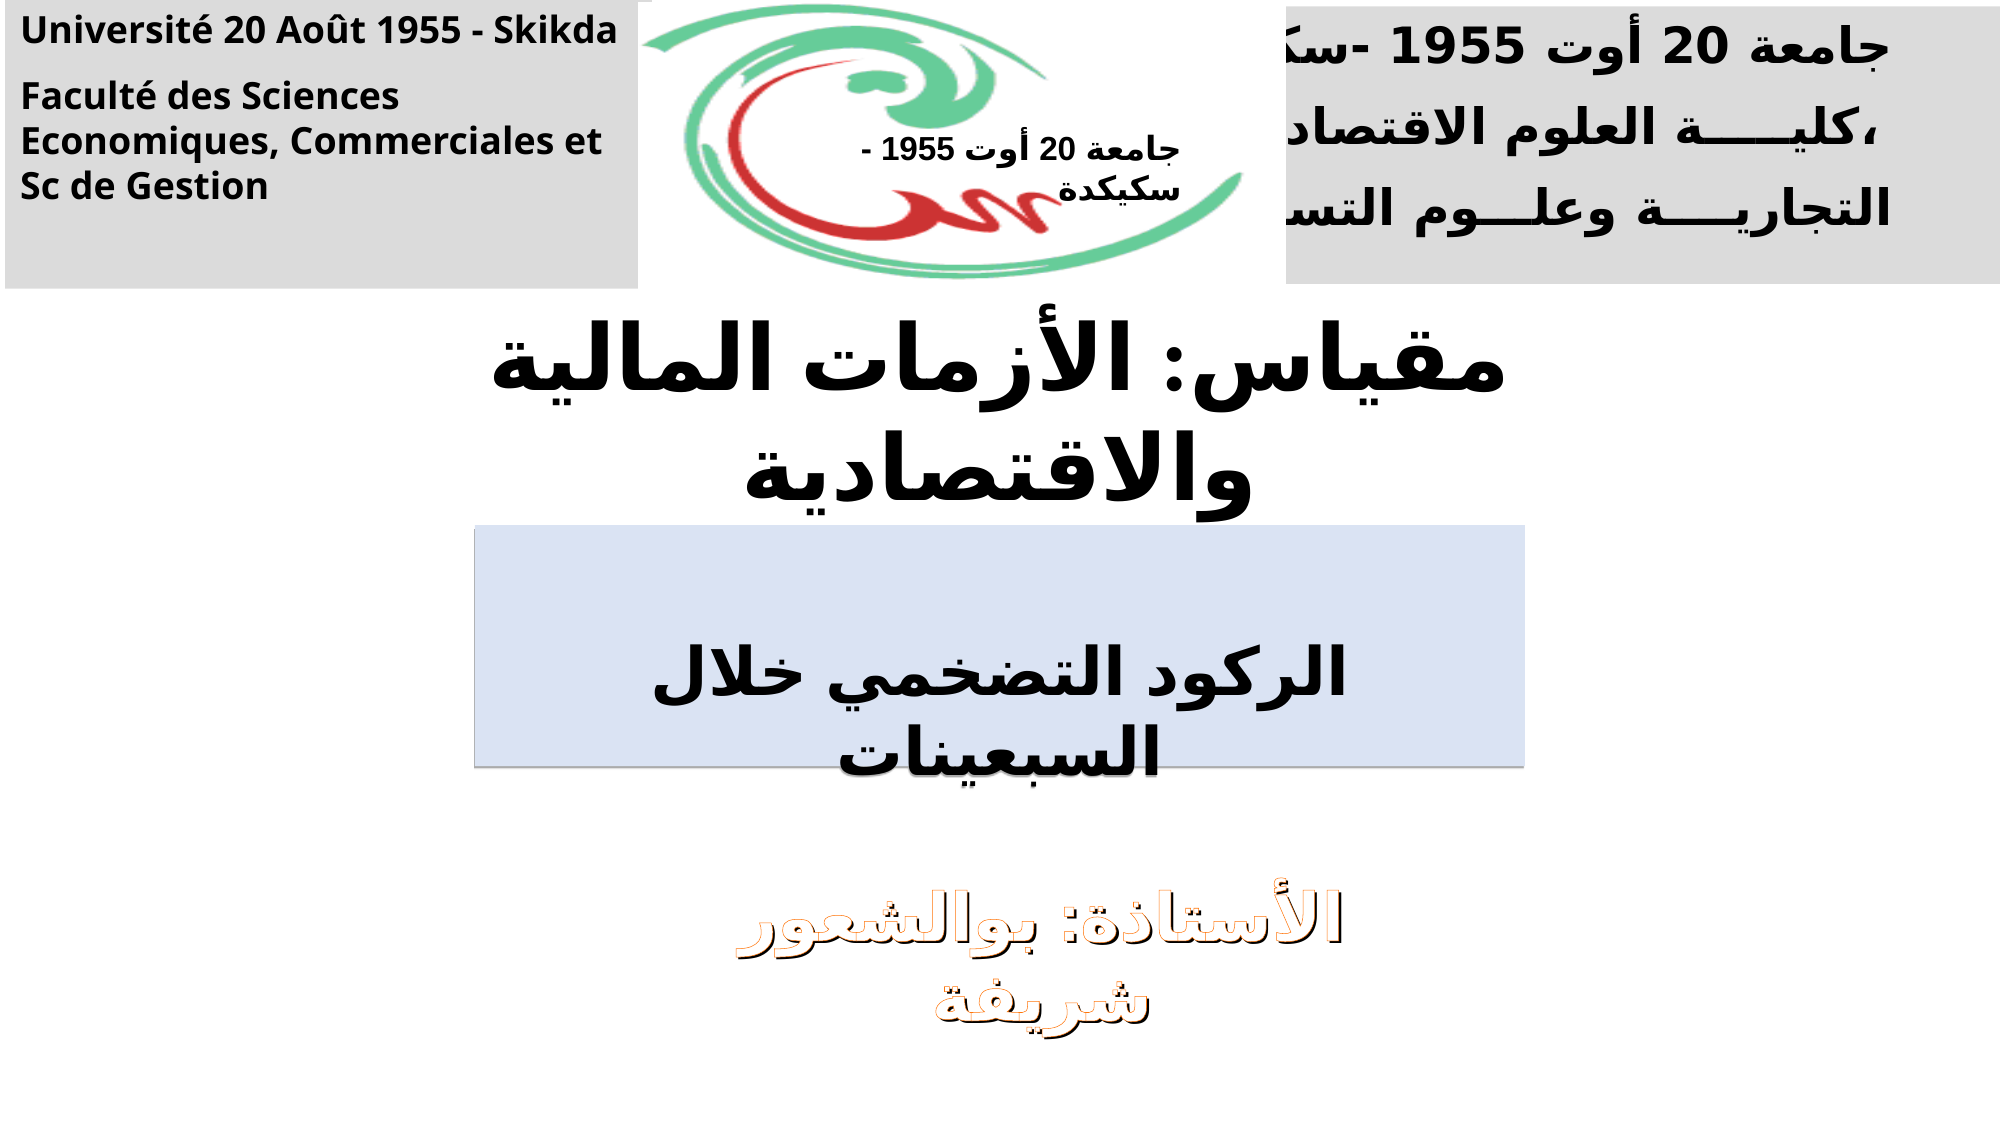

Université 20 Août 1955 - Skikda
Faculté des Sciences Economiques, Commerciales et Sc de Gestion
جامعة 20 أوت 1955 -سكيكدة
كليـــــة العلوم الاقتصاديـــــــــة،
التجاريــــة وعلـــوم التسييــــــر
 جامعة 20 أوت 1955 - سكيكدة
مقياس: الأزمات المالية والاقتصادية
الركود التضخمي خلال السبعينات
الأستاذة: بوالشعور شريفة